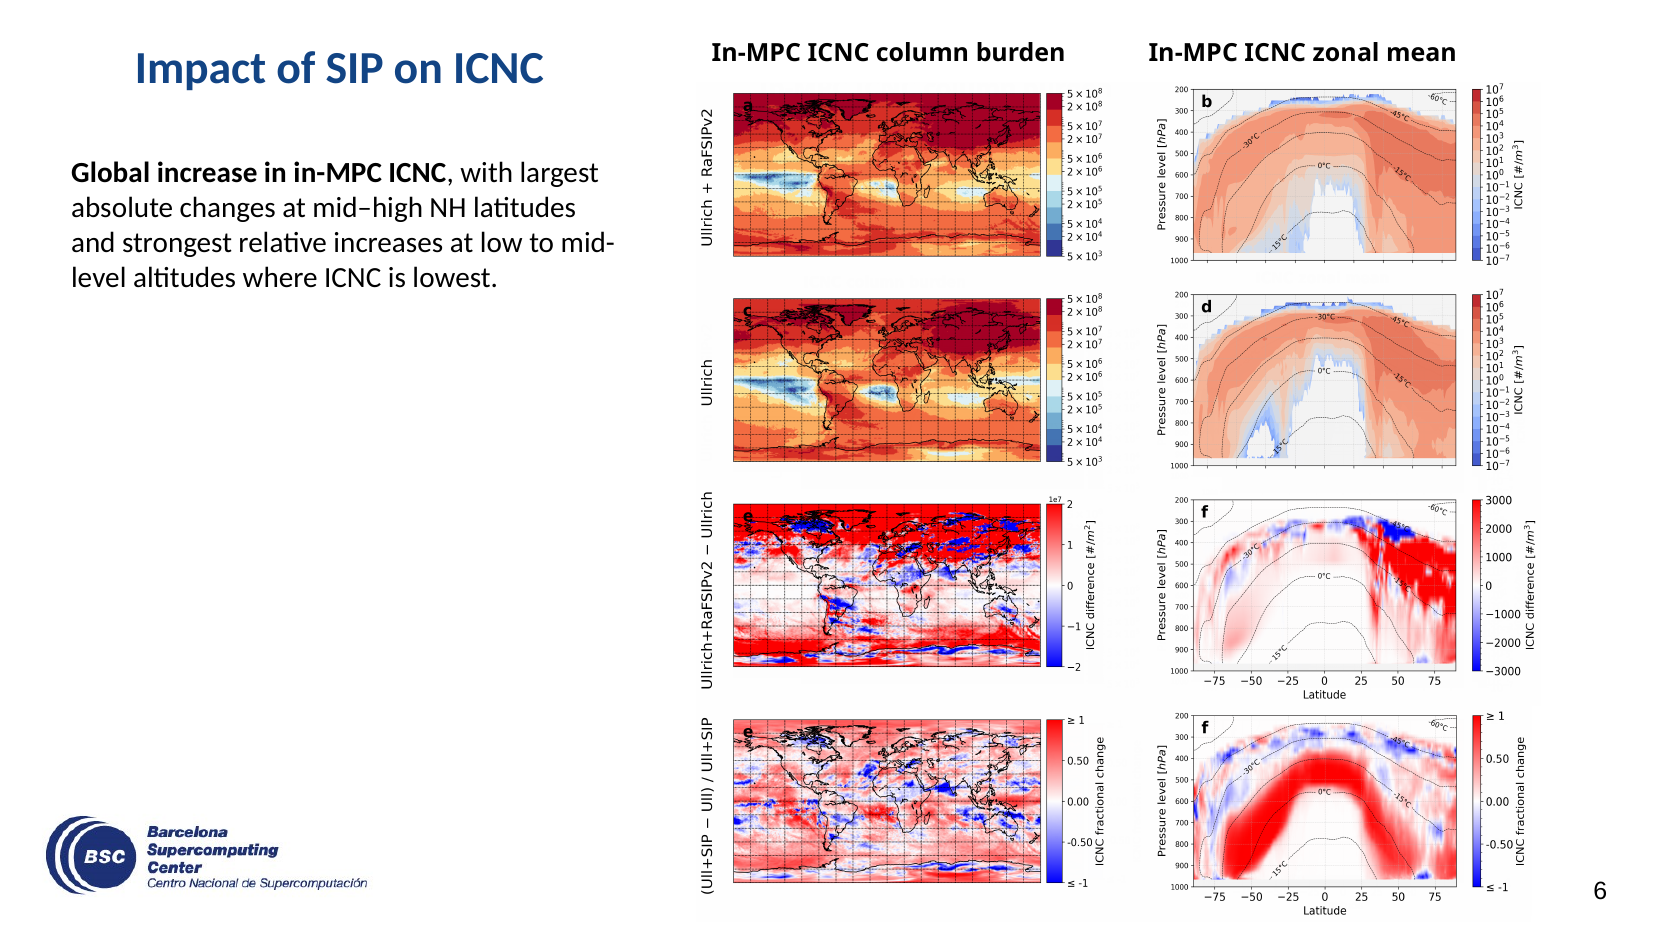

In-MPC ICNC column burden
In-MPC ICNC zonal mean
Impact of SIP on ICNC
In-MPC ICNC column burden
Global increase in in-MPC ICNC, with largest absolute changes at mid–high NH latitudes and strongest relative increases at low to mid-level altitudes where ICNC is lowest.